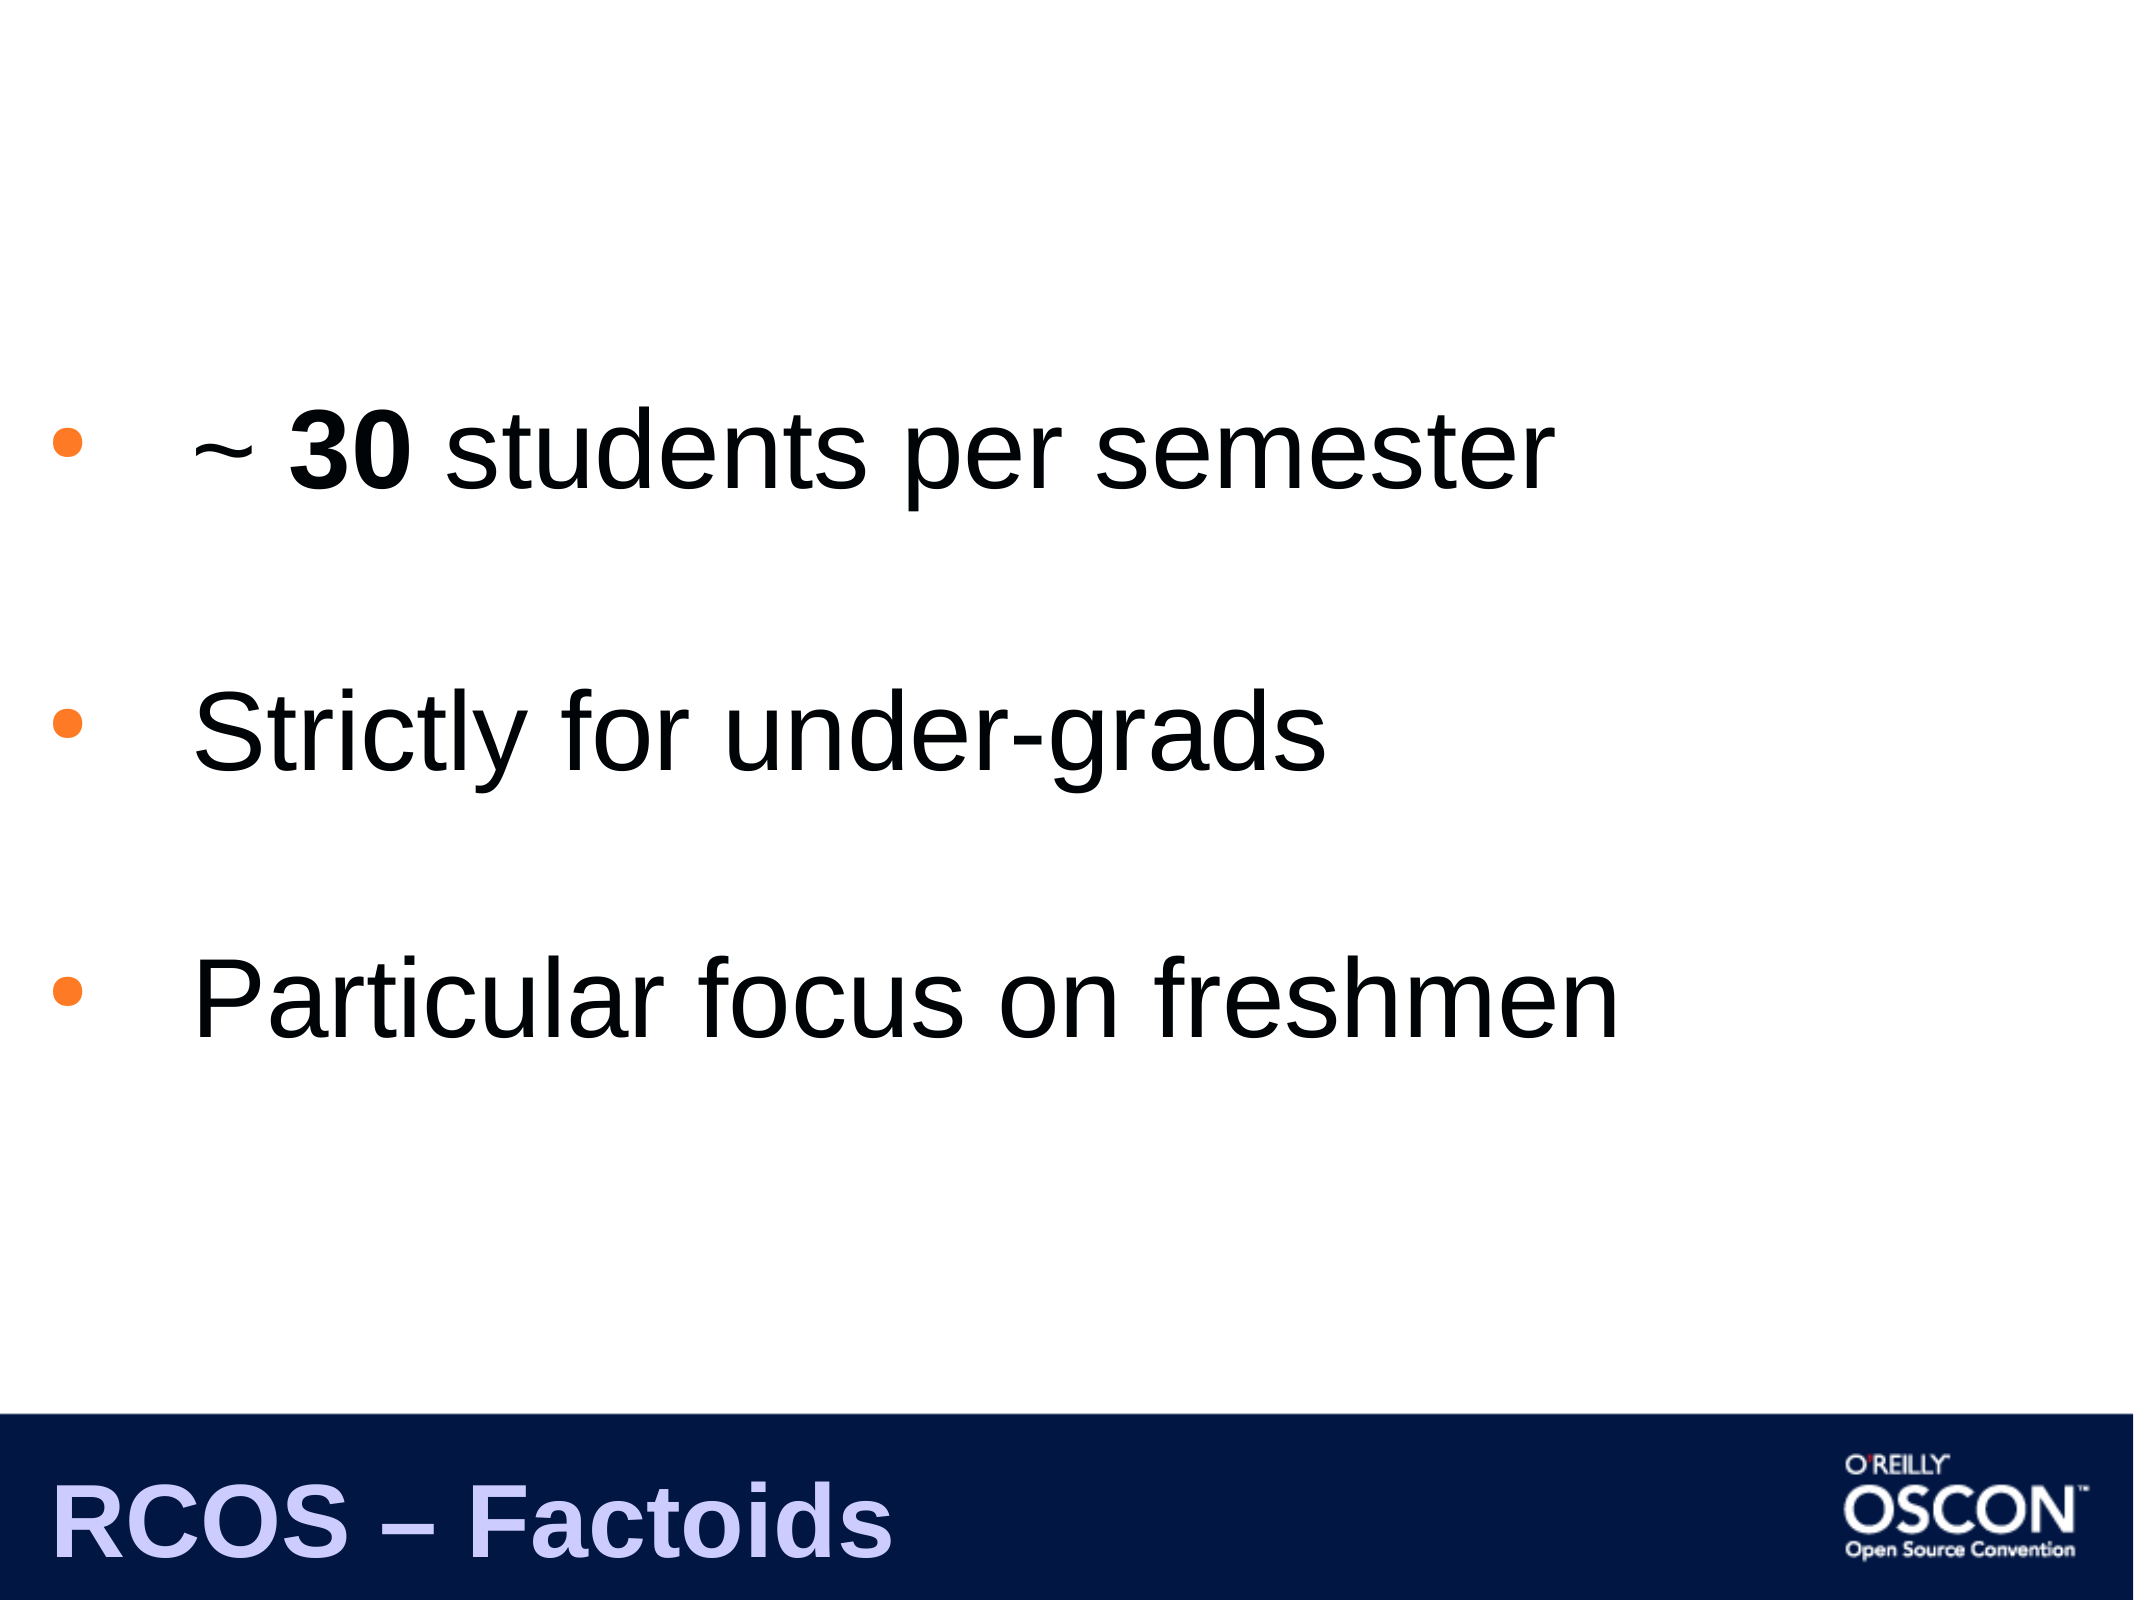

# ~ 30 students per semester
	Strictly for under-grads
	Particular focus on freshmen
RCOS – Factoids